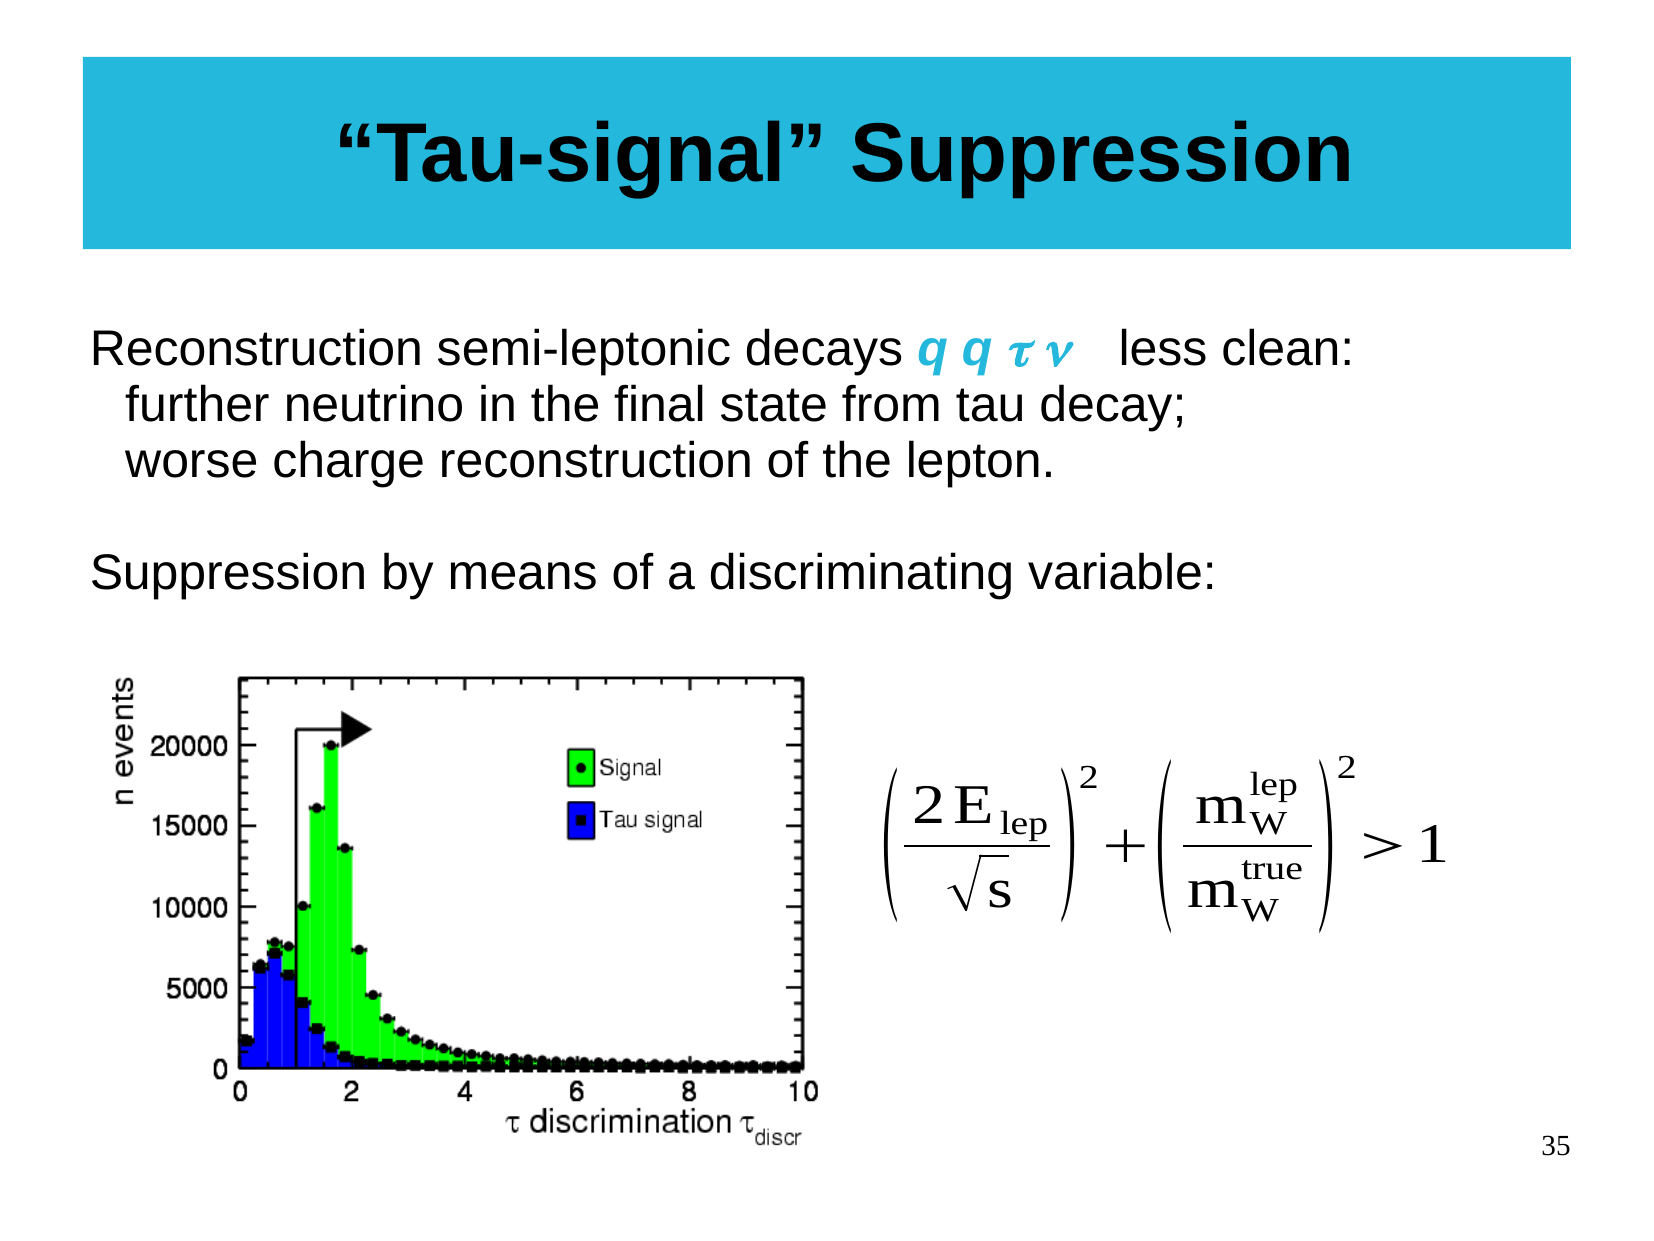

# “Tau-signal” Suppression
Reconstruction semi-leptonic decays q q t n less clean:
further neutrino in the final state from tau decay;
worse charge reconstruction of the lepton.
Suppression by means of a discriminating variable:
35